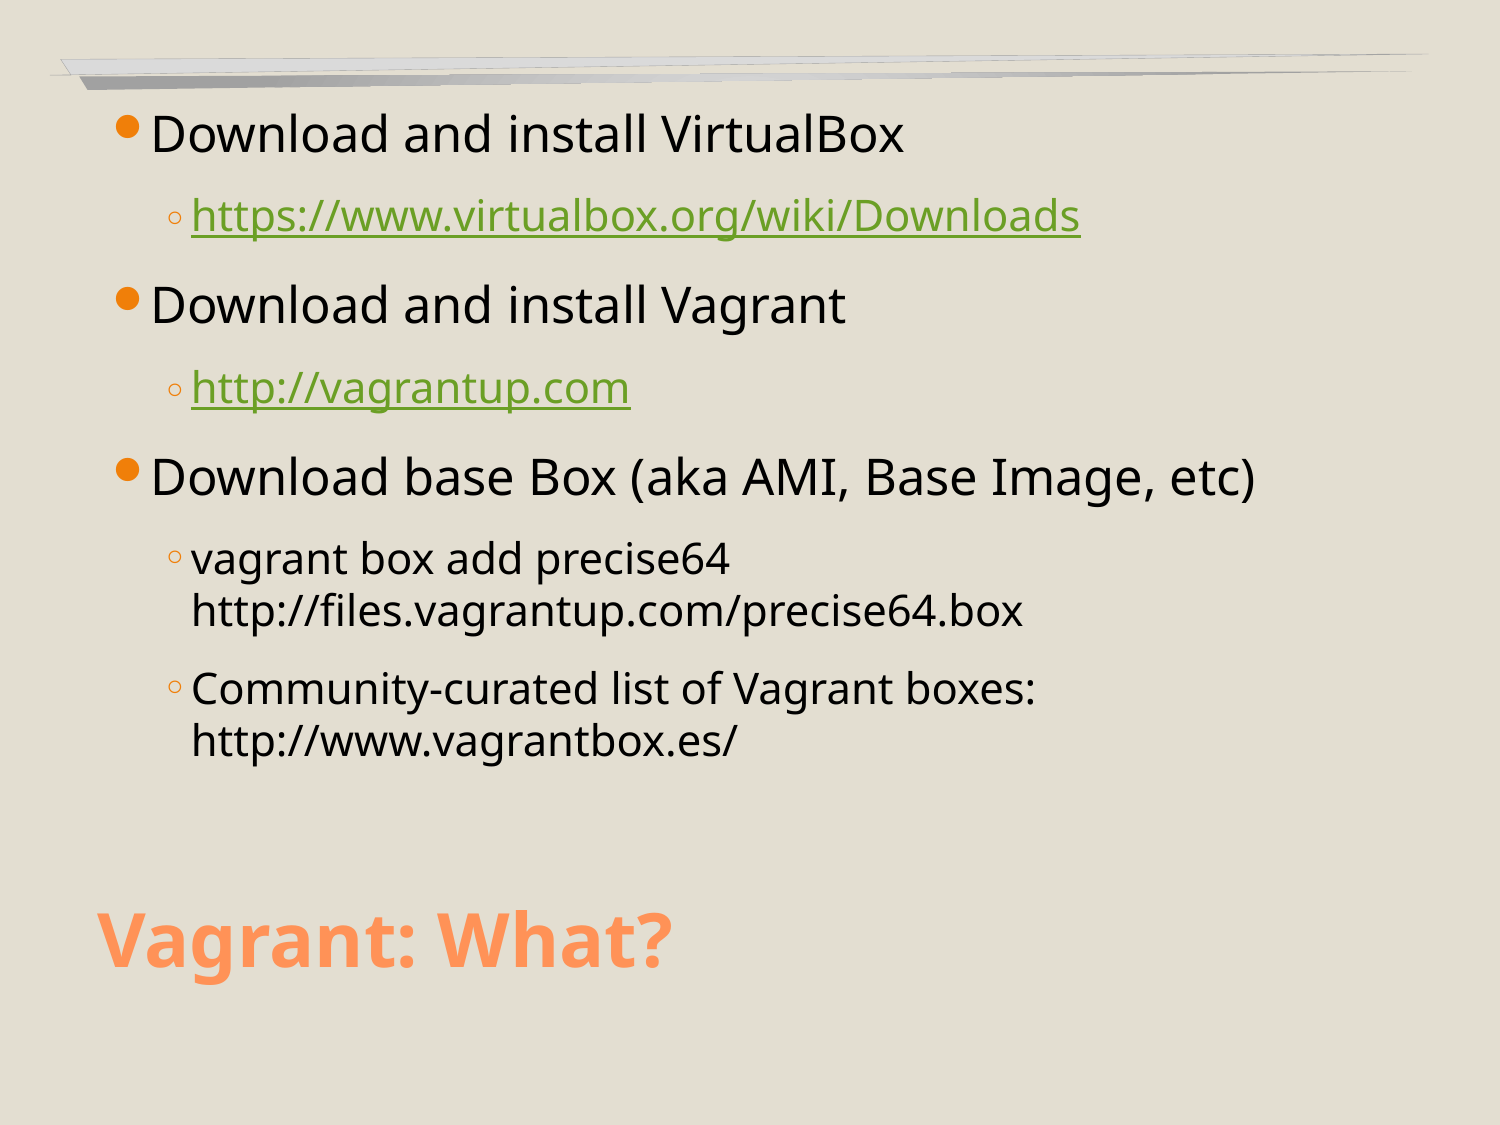

Download and install VirtualBox
https://www.virtualbox.org/wiki/Downloads
Download and install Vagrant
http://vagrantup.com
Download base Box (aka AMI, Base Image, etc)
vagrant box add precise64 http://files.vagrantup.com/precise64.box
Community-curated list of Vagrant boxes: http://www.vagrantbox.es/
# Vagrant: What?